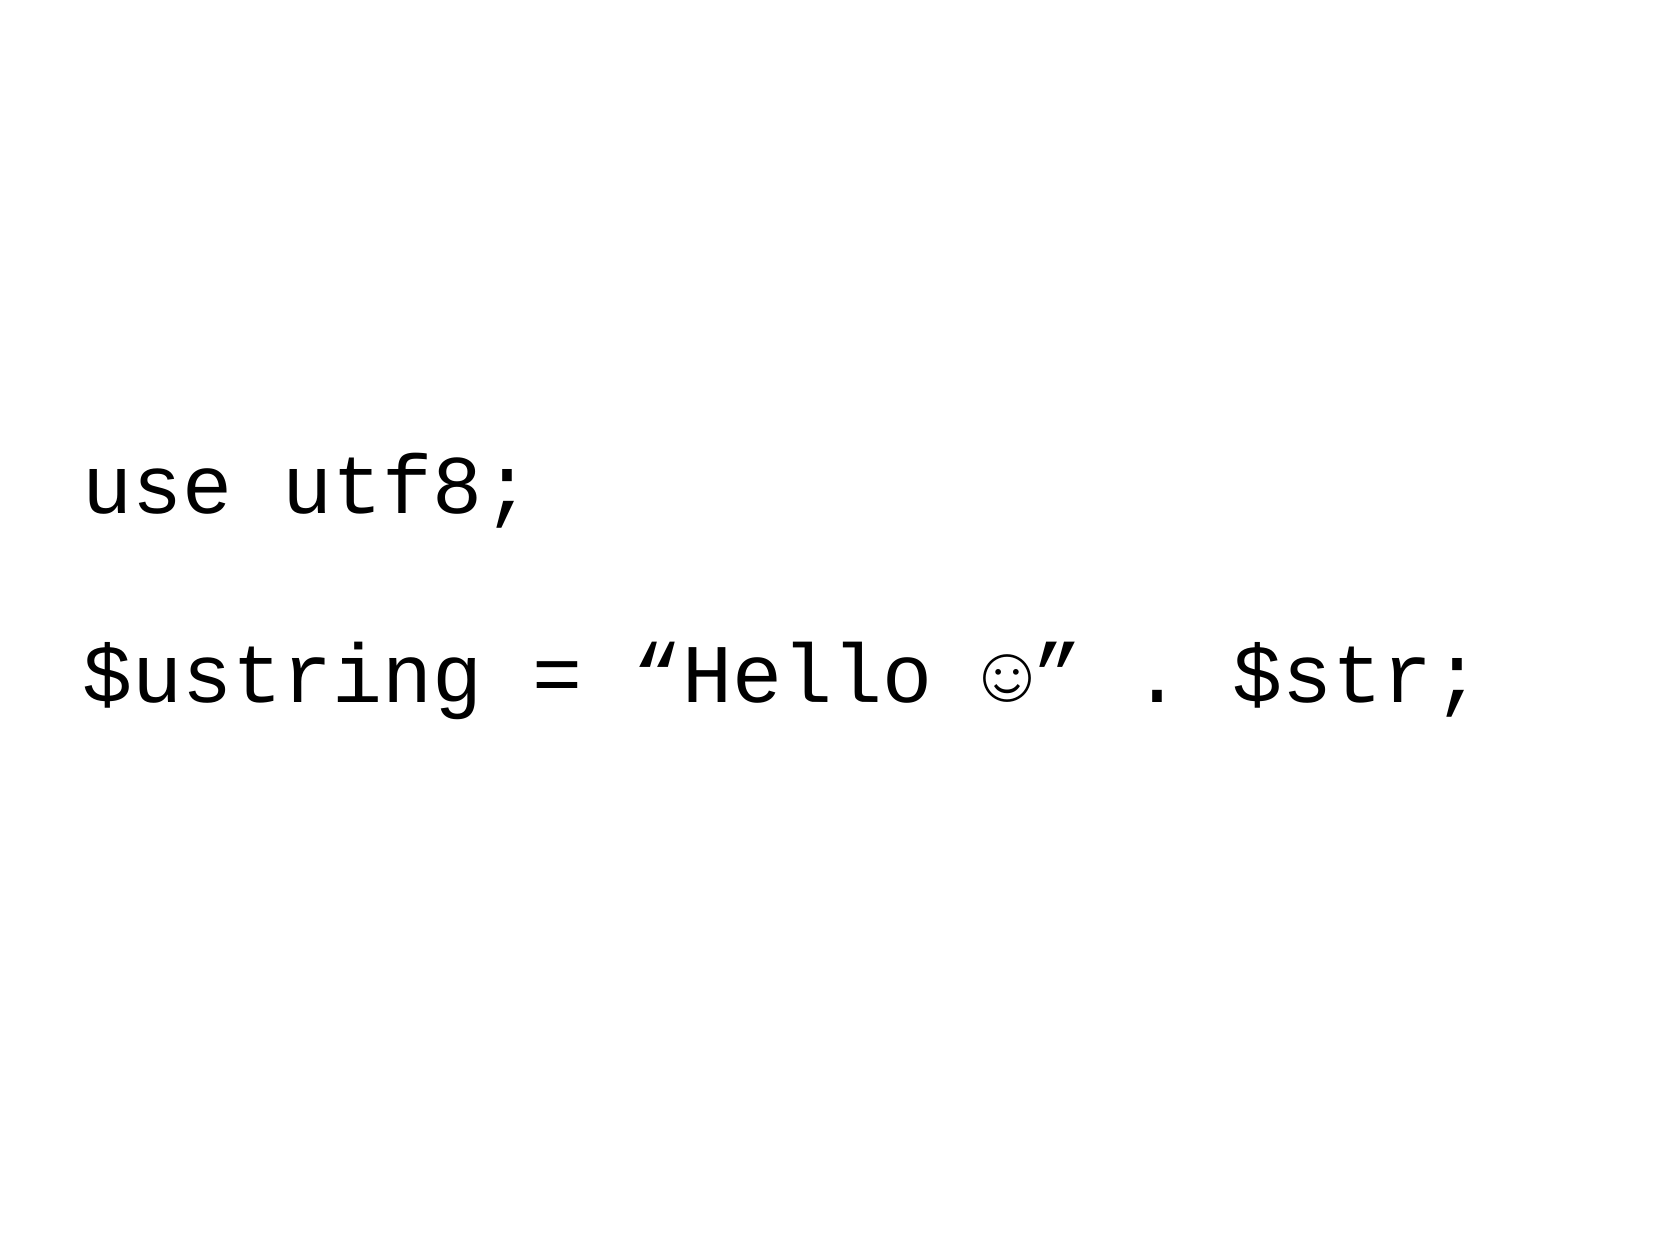

# use utf8; $ustring = “Hello ☺” . $str;